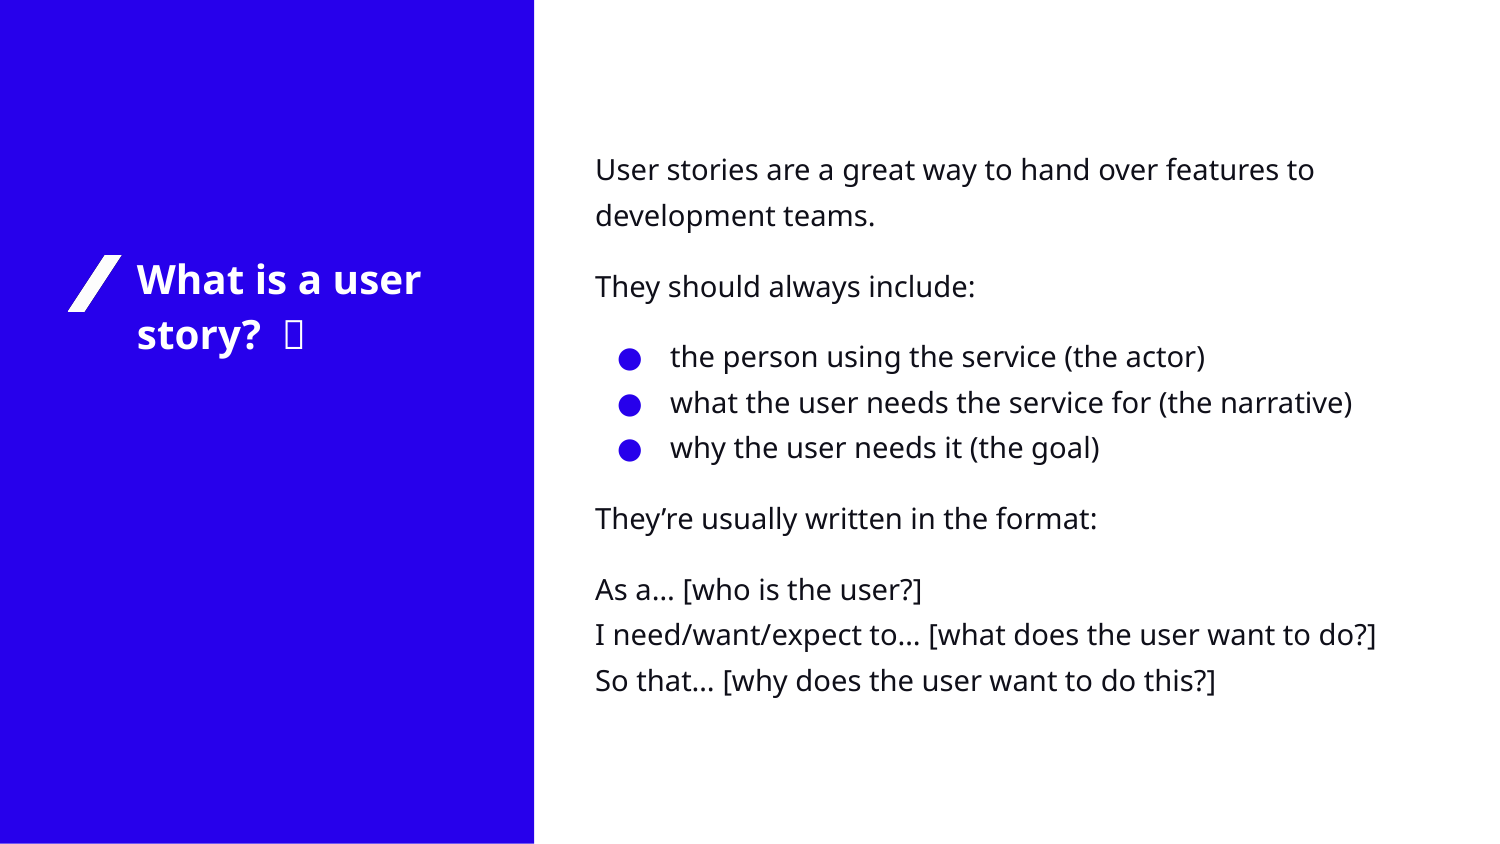

User stories are a great way to hand over features to development teams.
They should always include:
the person using the service (the actor)
what the user needs the service for (the narrative)
why the user needs it (the goal)
They’re usually written in the format:
As a… [who is the user?]
I need/want/expect to… [what does the user want to do?]
So that… [why does the user want to do this?]
# What is a user story? 📖